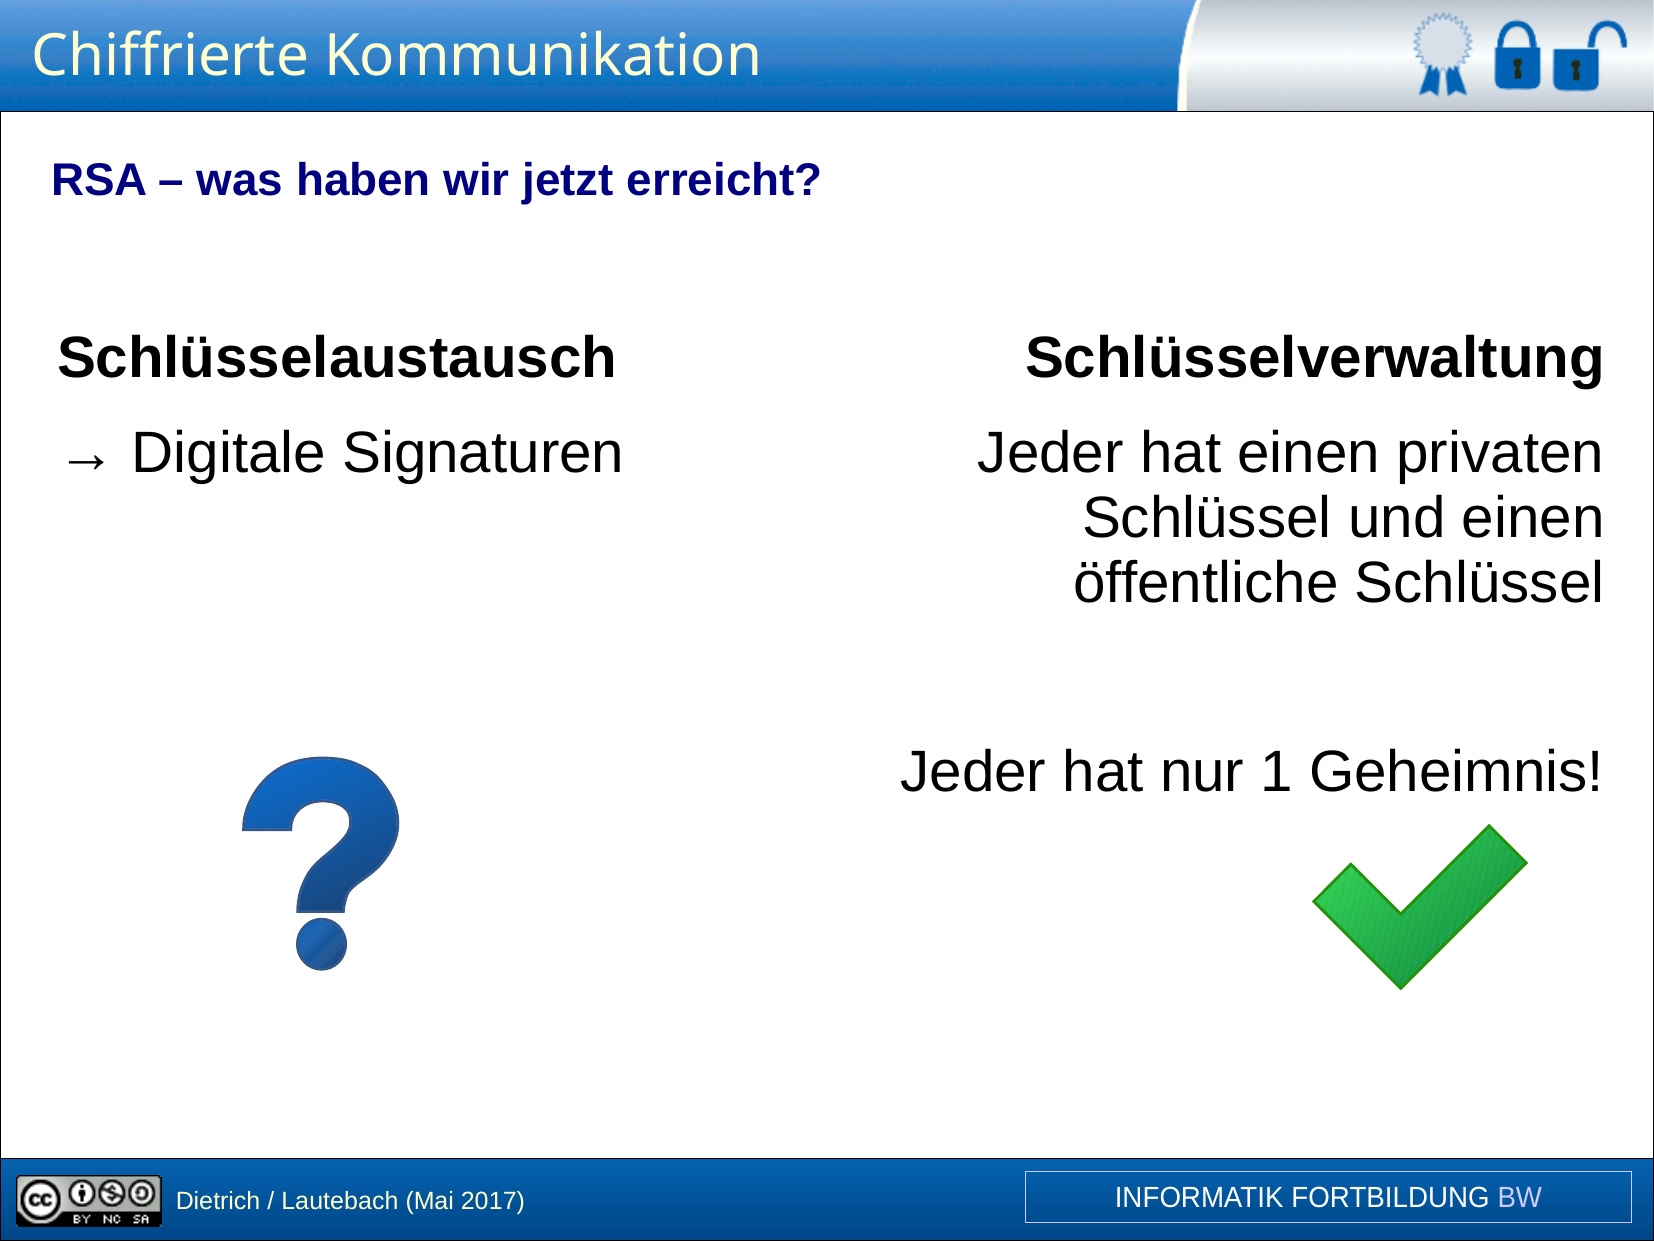

# Chiffrierte Kommunikation
RSA – was haben wir jetzt erreicht?
Schlüsselaustausch
→ Digitale Signaturen
Schlüsselverwaltung
Jeder hat einen privaten Schlüssel und einen öffentliche Schlüssel
Jeder hat nur 1 Geheimnis!
46